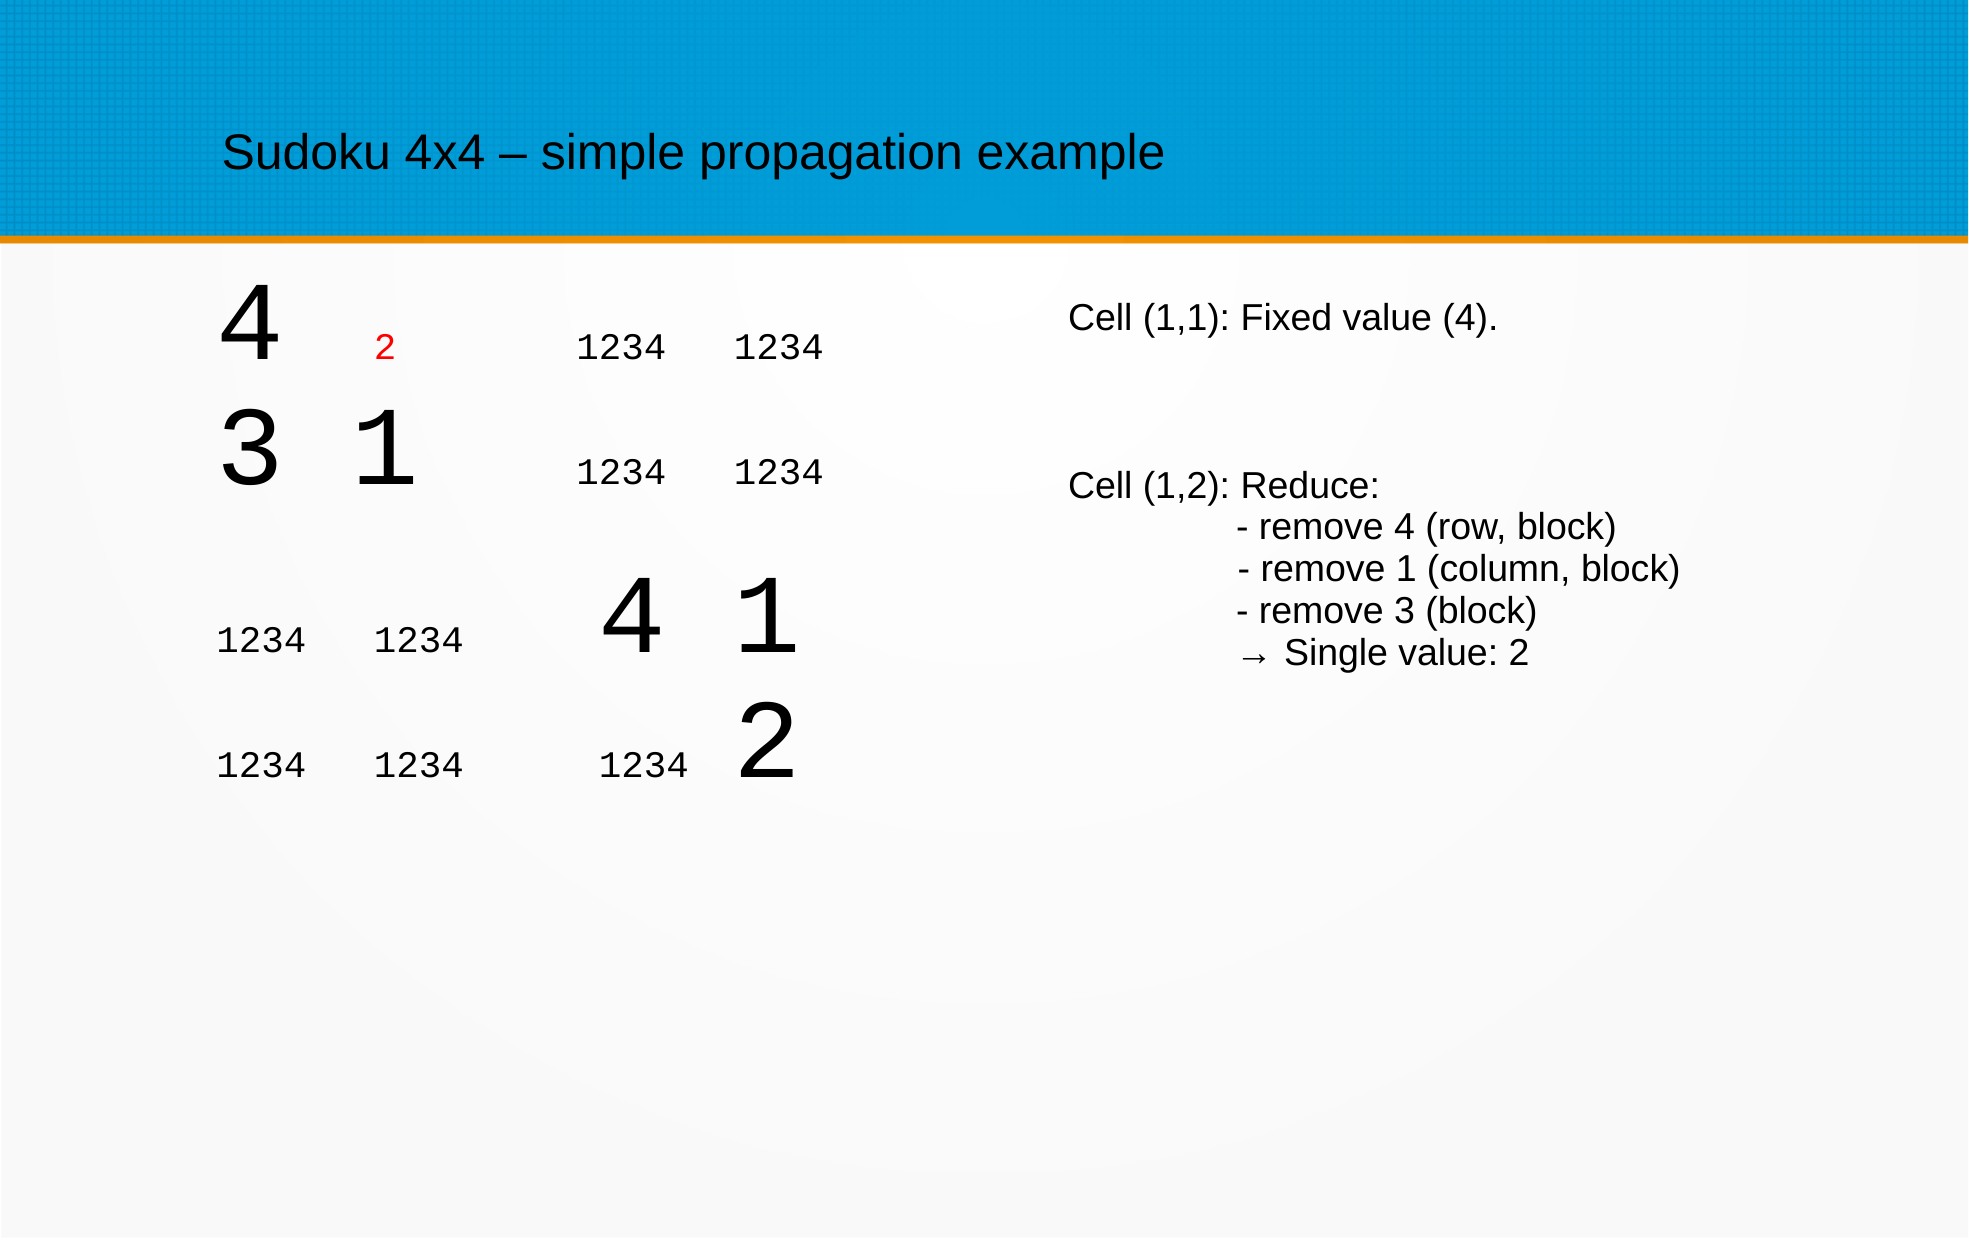

Sudoku 4x4 – simple propagation example
Cell (1,1): Fixed value (4).
Cell (1,2): Reduce:
 - remove 4 (row, block)
	 - remove 1 (column, block)
 - remove 3 (block)
 → Single value: 2
4 2 1234 1234
3 1 1234 1234
1234 1234 4 1
1234 1234 1234 2